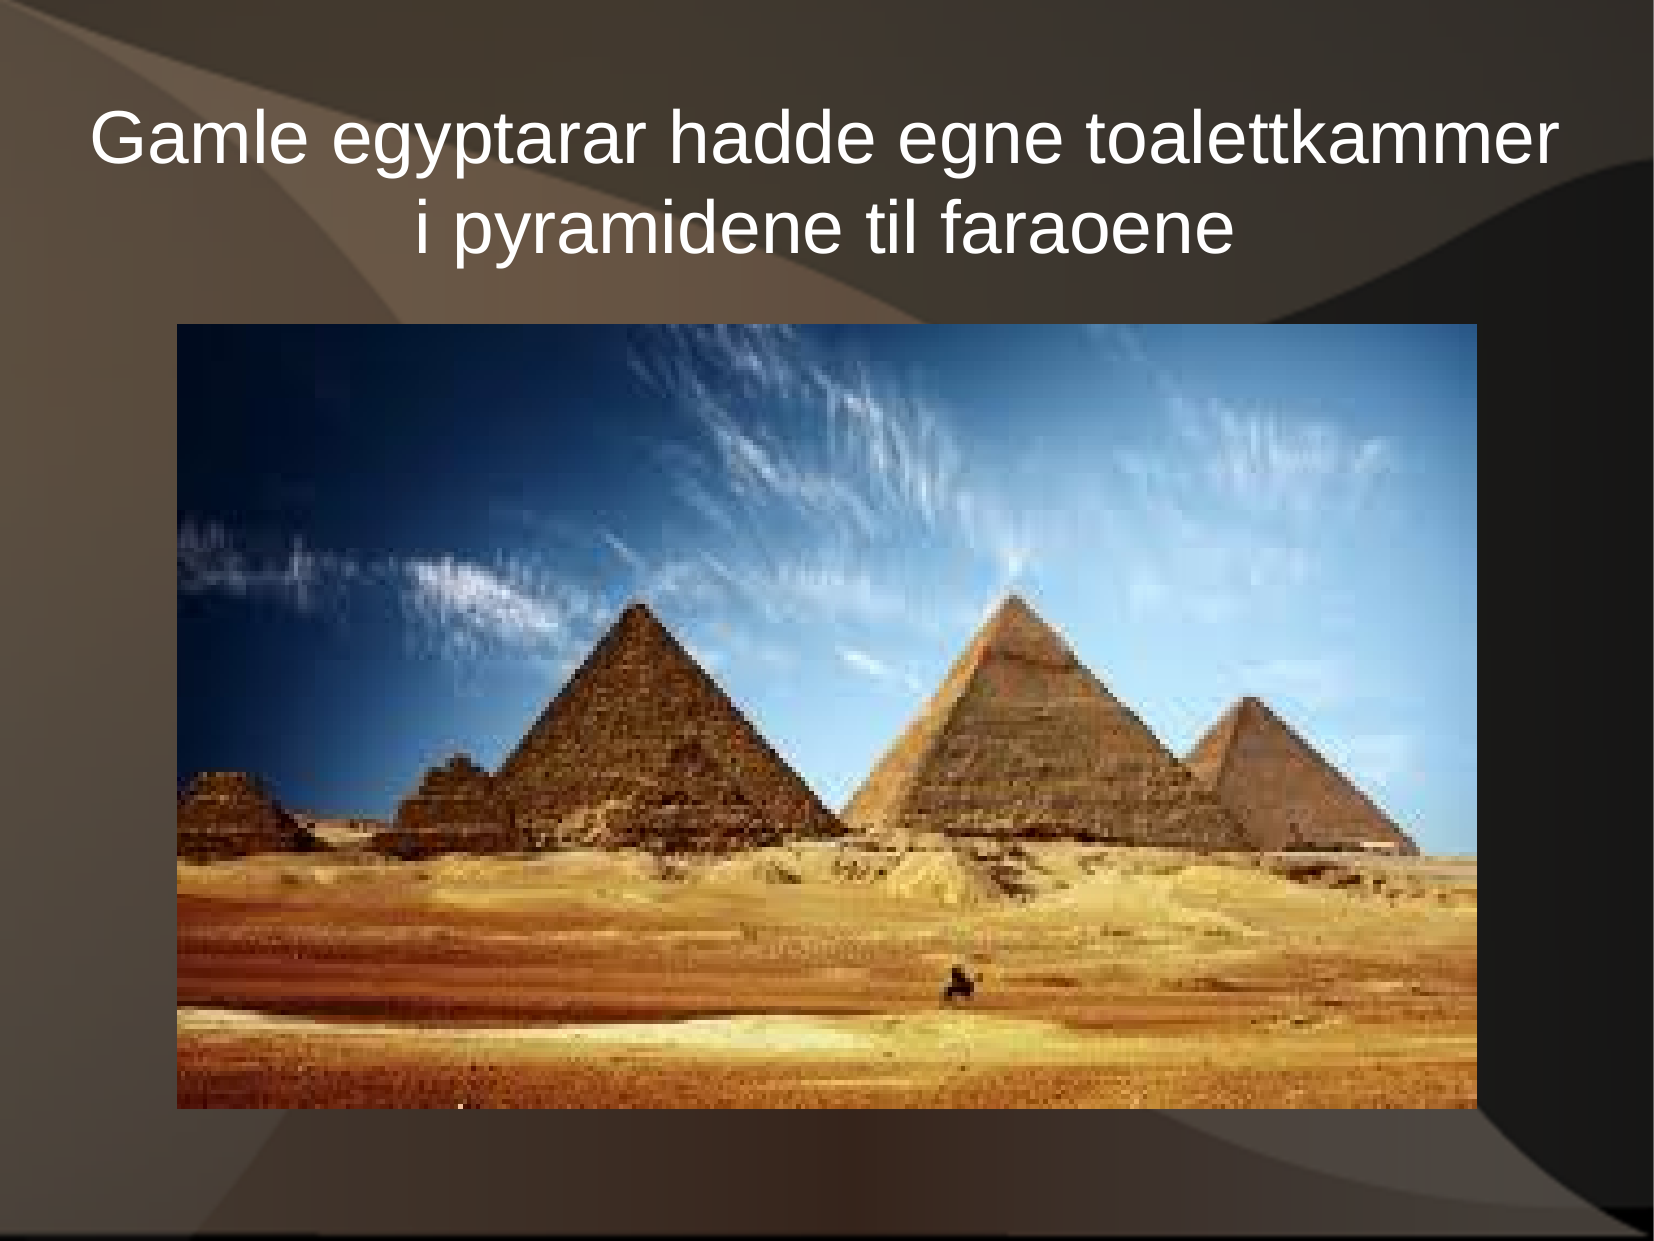

# Gamle egyptarar hadde egne toalettkammer i pyramidene til faraoene